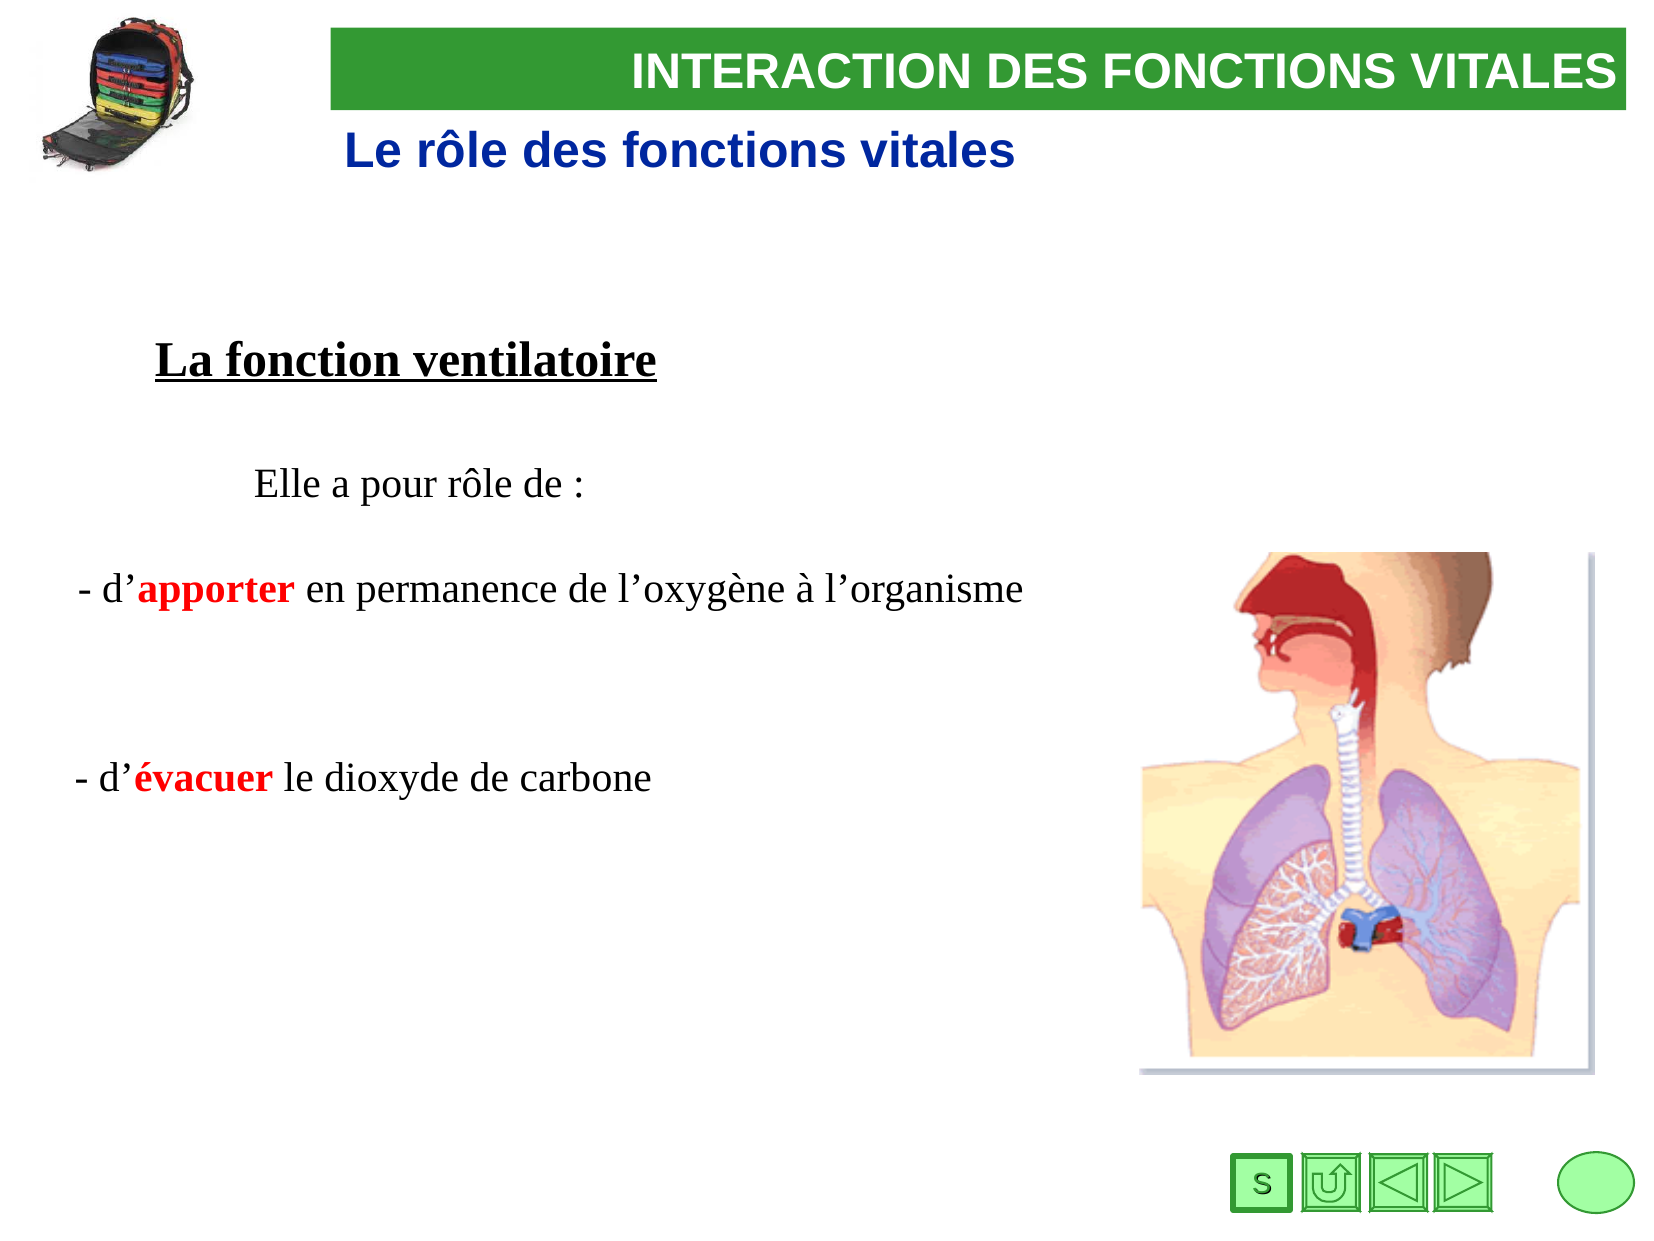

# INTERACTION DES FONCTIONS VITALES
Le rôle des fonctions vitales
La fonction ventilatoire
Elle a pour rôle de :
 - d’apporter en permanence de l’oxygène à l’organisme
- d’évacuer le dioxyde de carbone